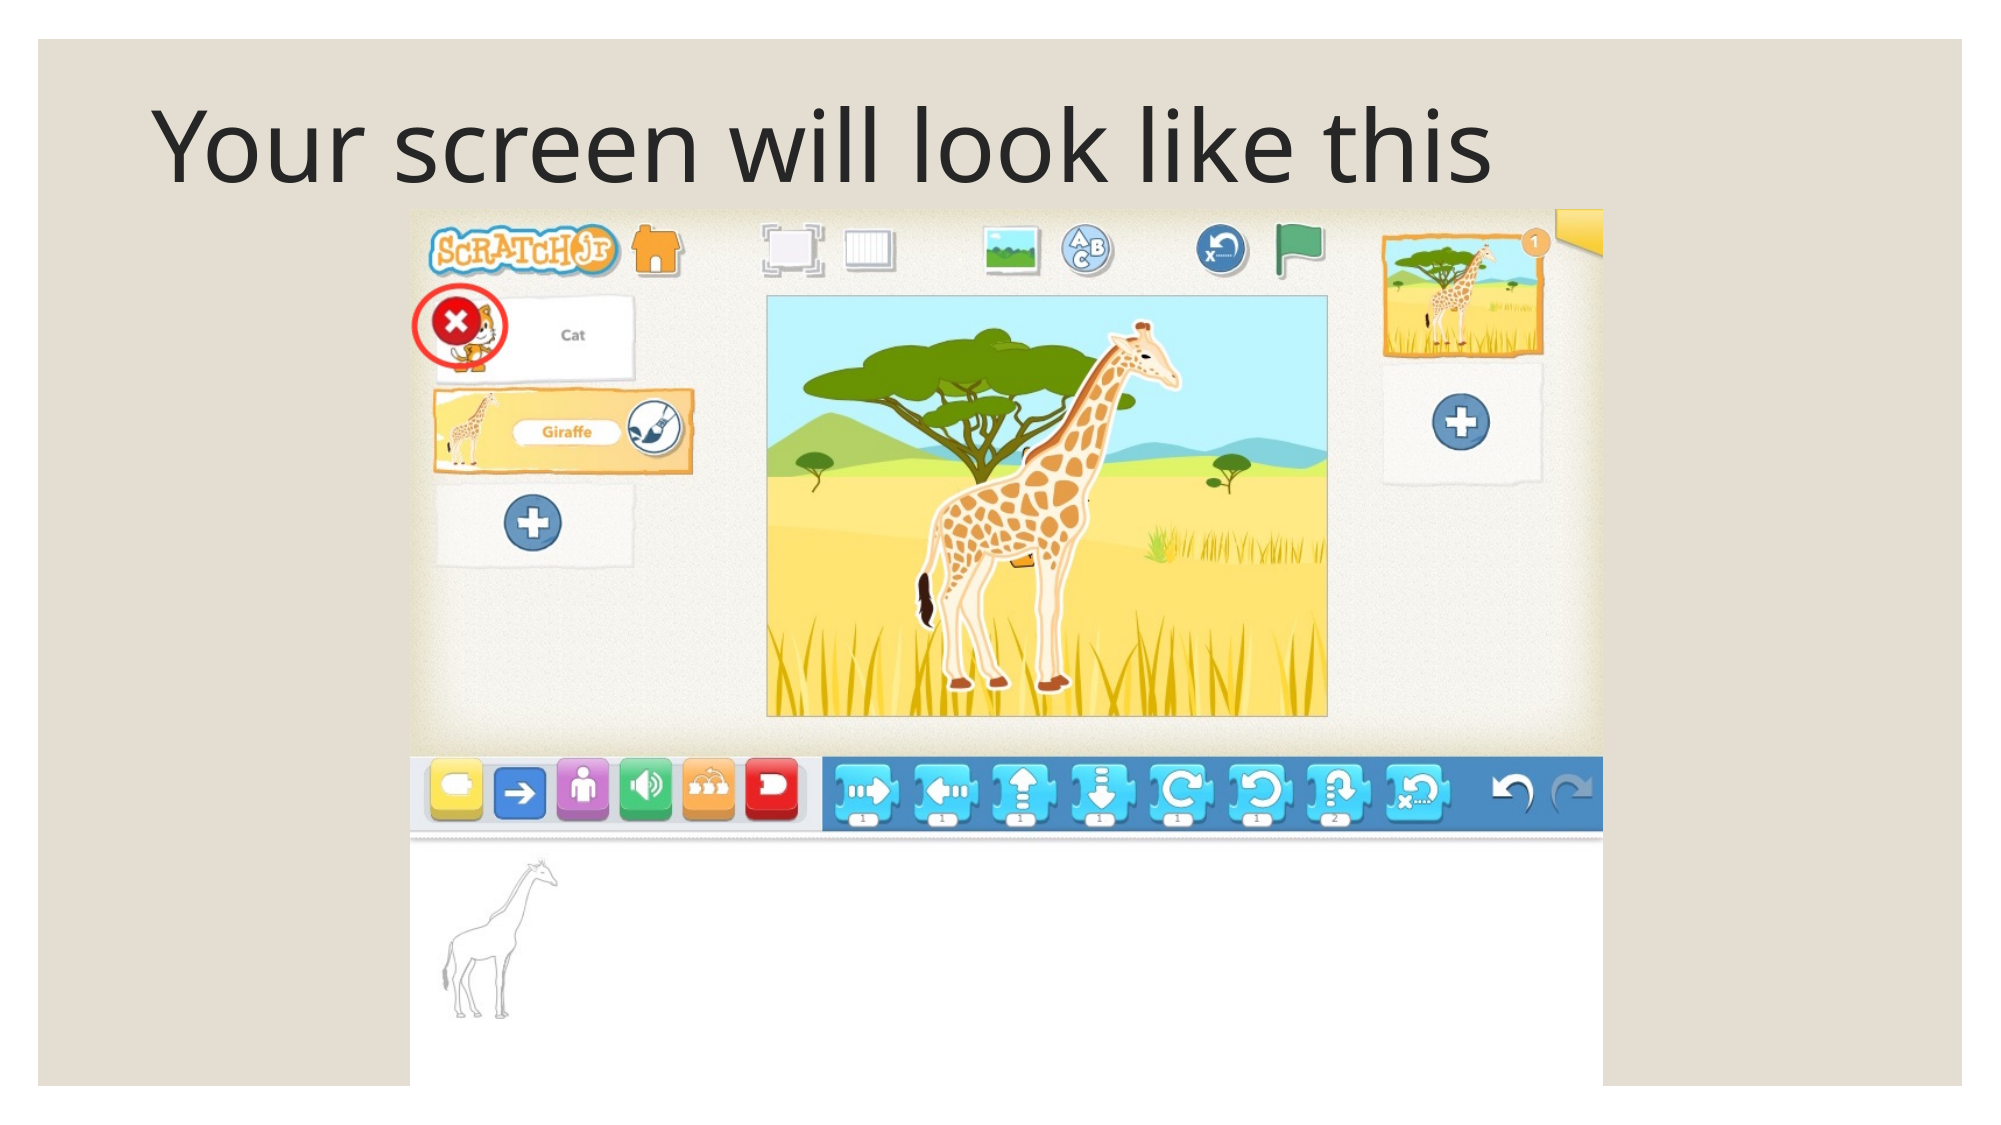

# Your screen will look like this